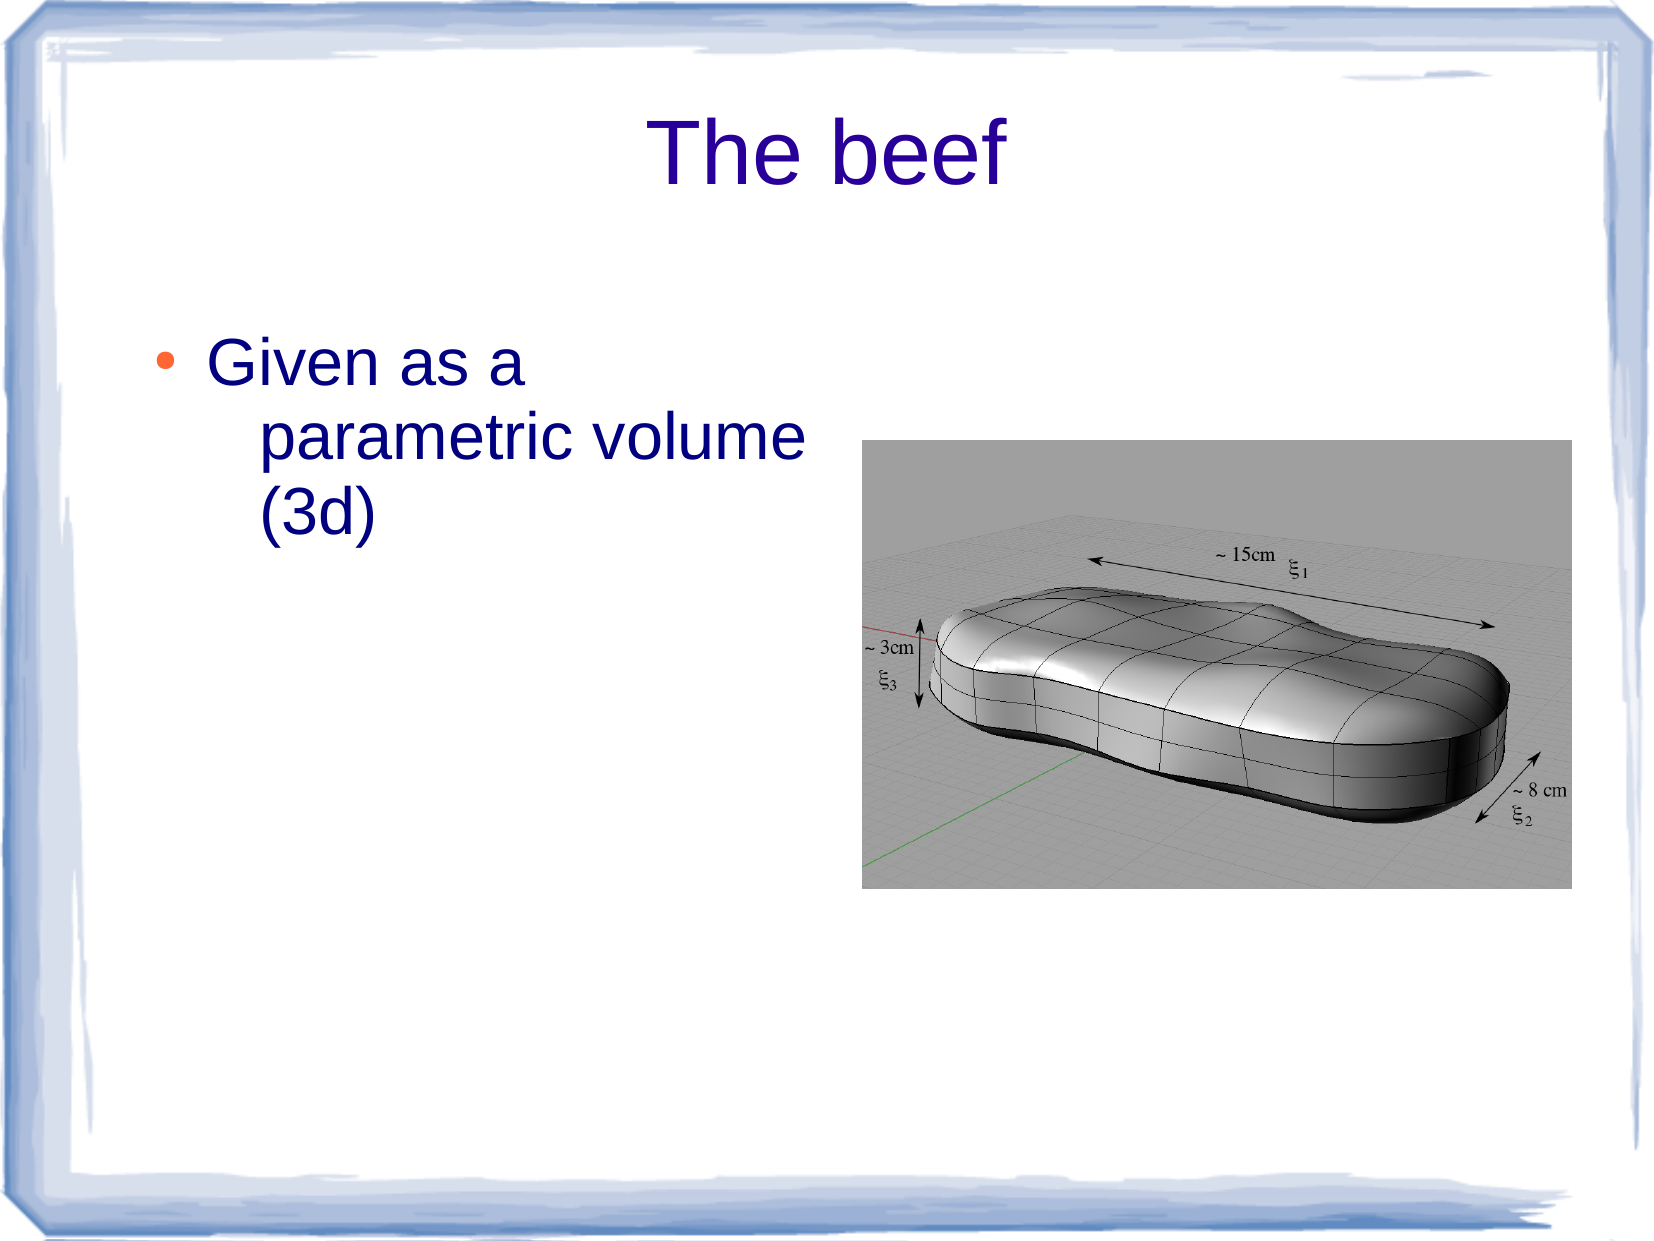

# The beef
Given as a parametric volume (3d)